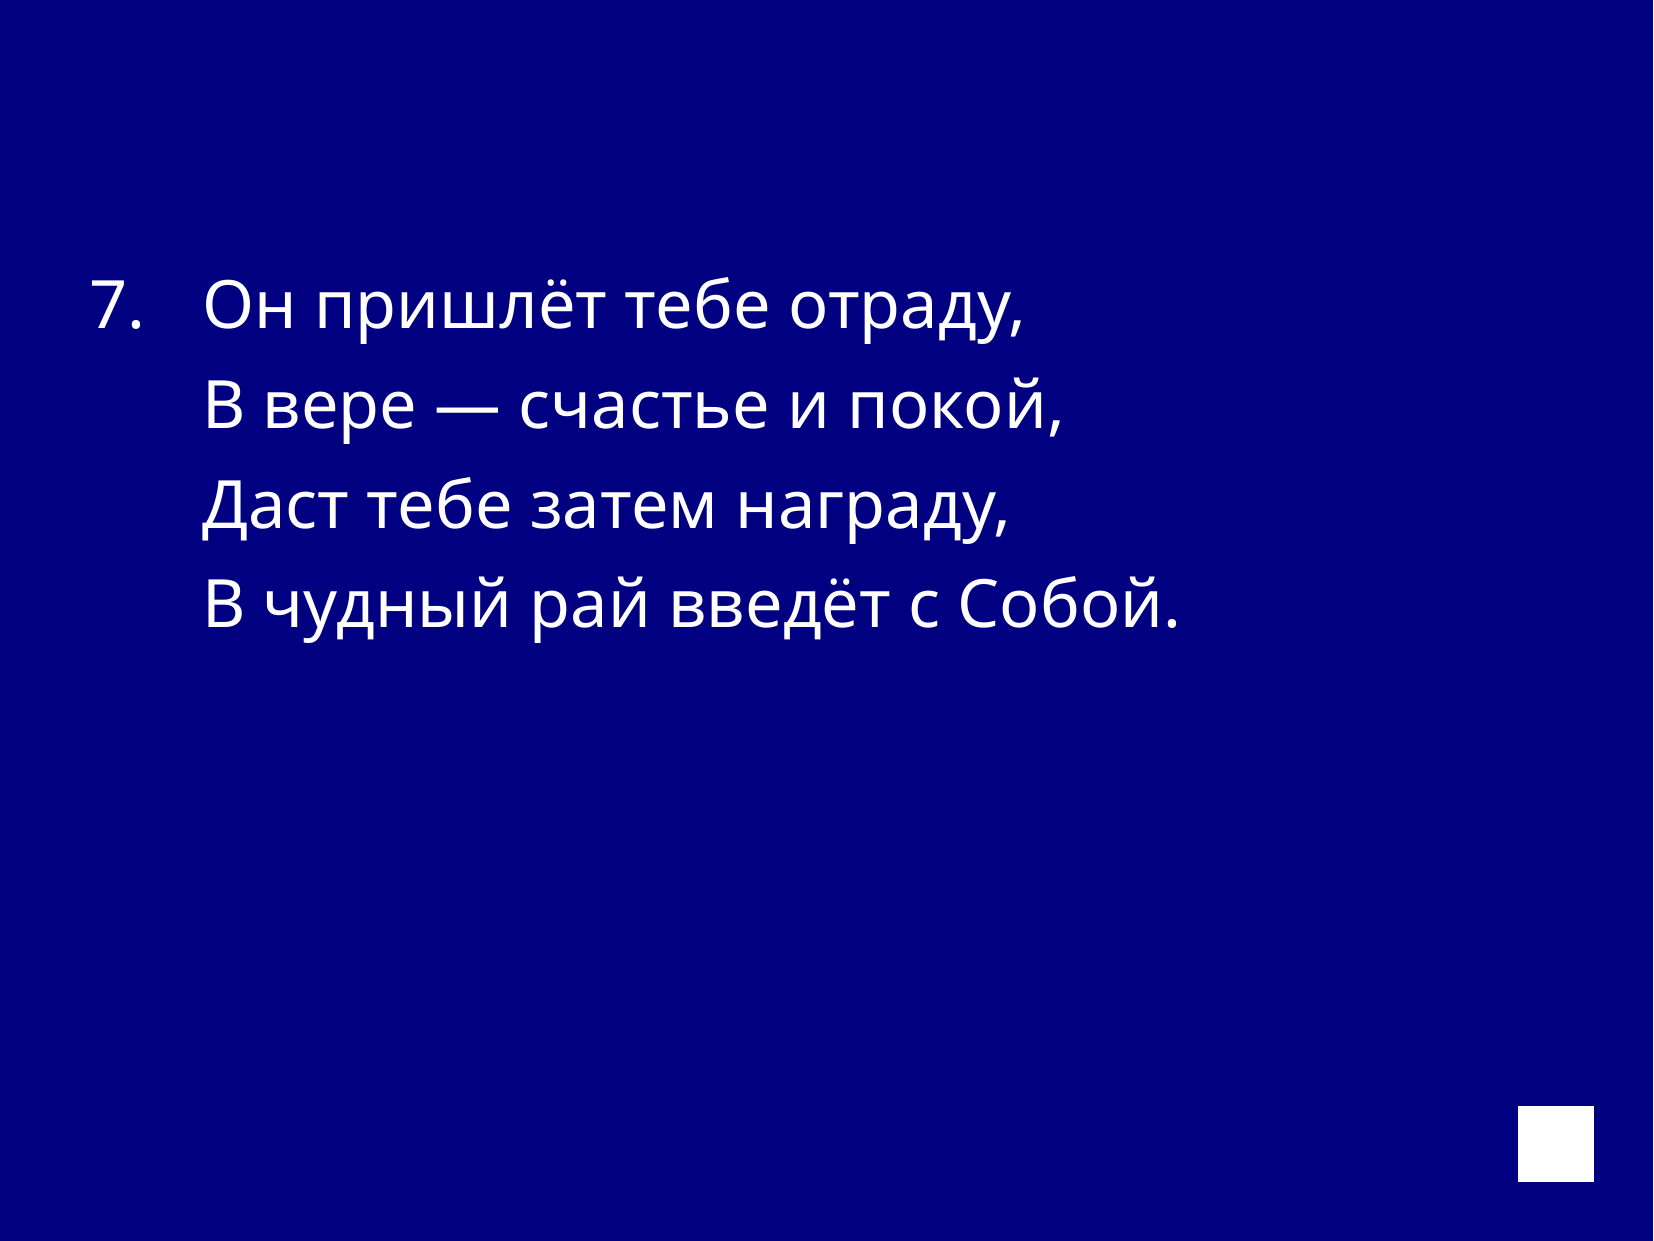

7.	Он пришлёт тебе отраду,
	В вере — счастье и покой,
	Даст тебе затем награду,
	В чудный рай введёт с Собой.